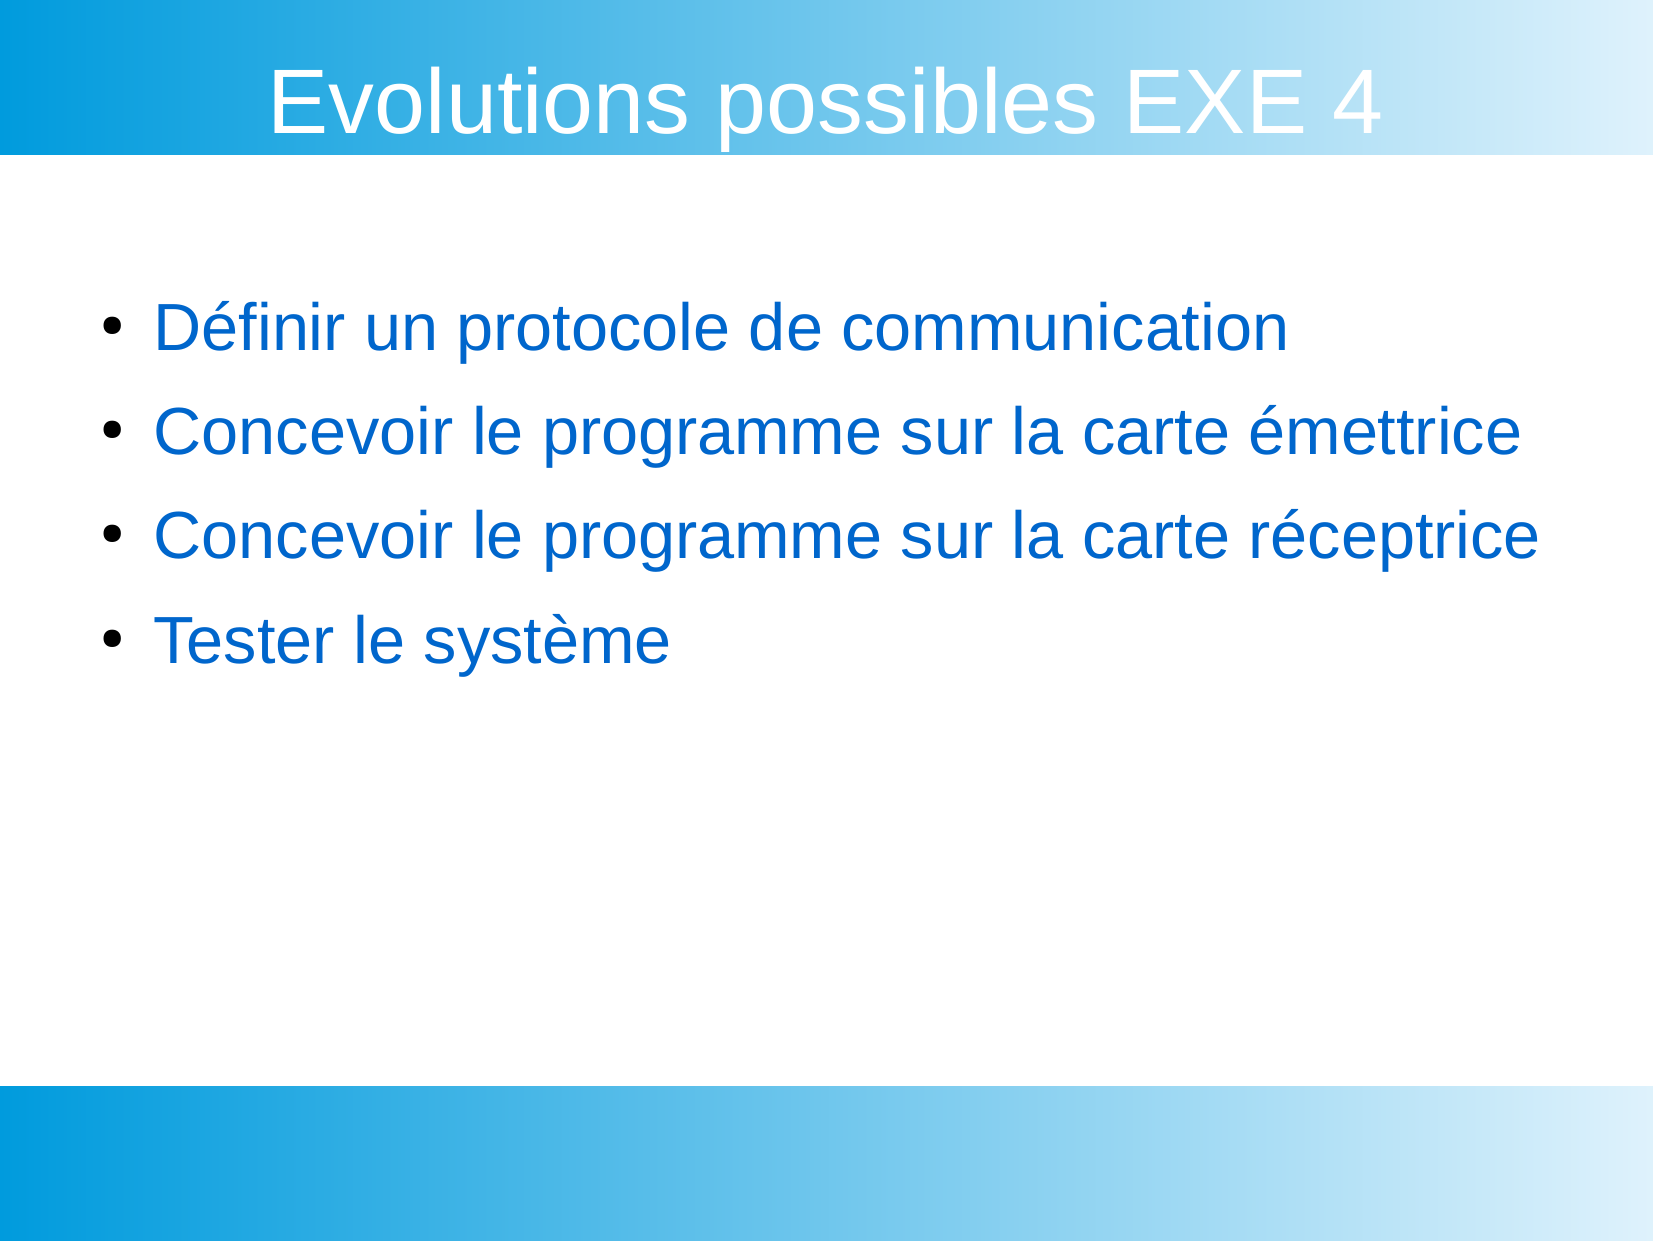

# Evolutions possibles EXE 4
Définir un protocole de communication
Concevoir le programme sur la carte émettrice
Concevoir le programme sur la carte réceptrice
Tester le système